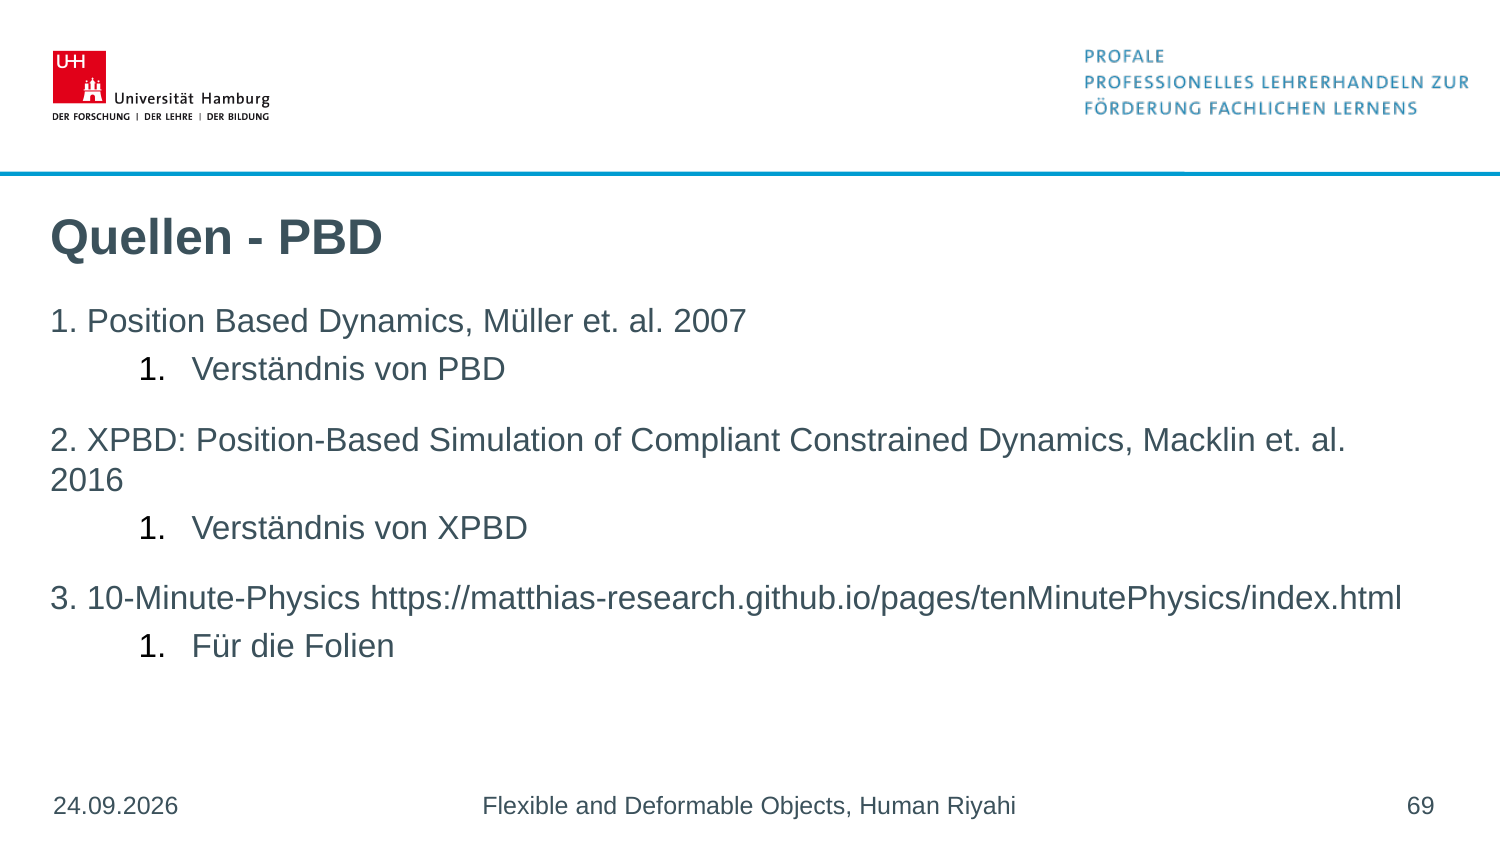

# Quellen - PBD
 Position Based Dynamics, Müller et. al. 2007
Verständnis von PBD
 XPBD: Position-Based Simulation of Compliant Constrained Dynamics, Macklin et. al. 2016
Verständnis von XPBD
 10-Minute-Physics https://matthias-research.github.io/pages/tenMinutePhysics/index.html
Für die Folien
Flexible and Deformable Objects, Human Riyahi